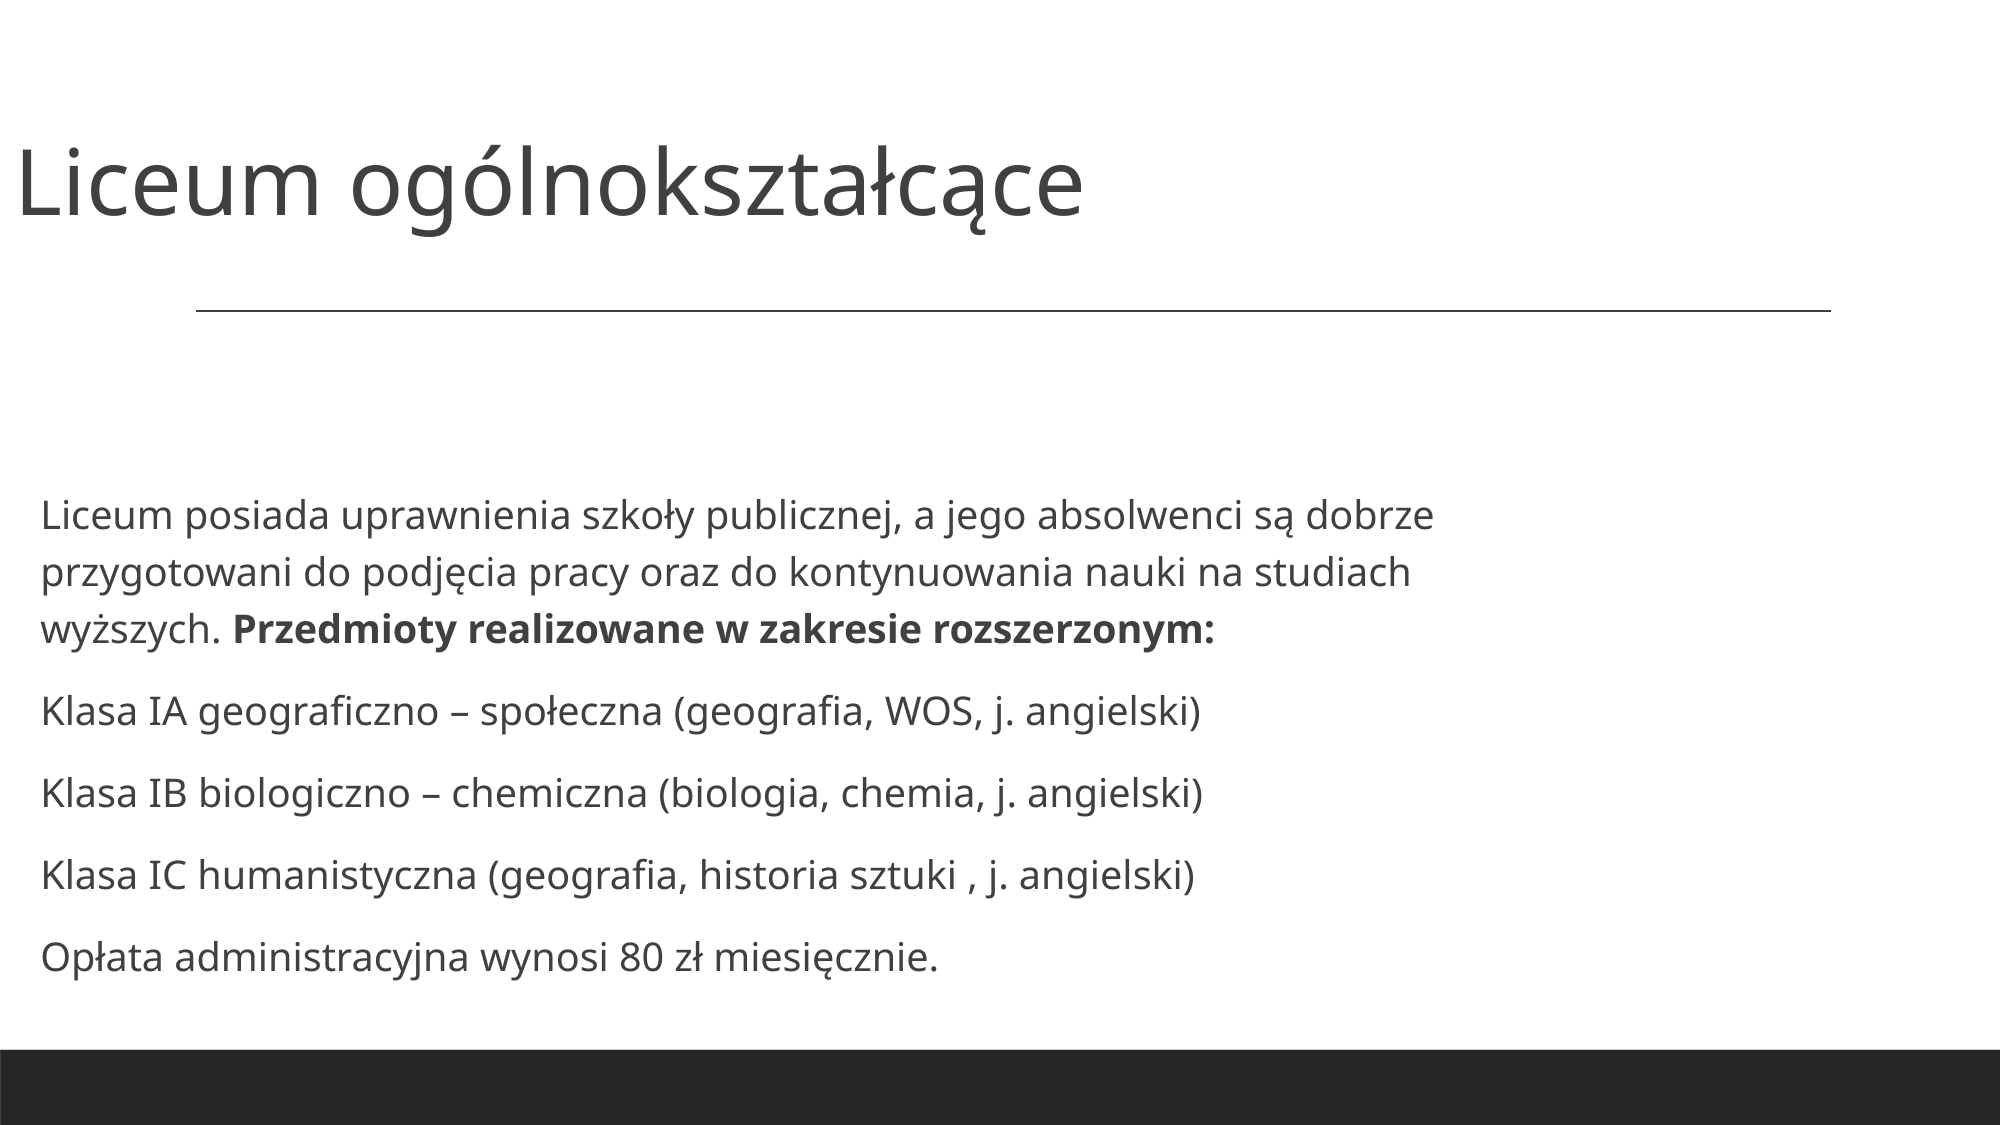

# Liceum ogólnokształcące
Liceum posiada uprawnienia szkoły publicznej, a jego absolwenci są dobrze przygotowani do podjęcia pracy oraz do kontynuowania nauki na studiach wyższych. Przedmioty realizowane w zakresie rozszerzonym:
Klasa IA geograficzno – społeczna (geografia, WOS, j. angielski)
Klasa IB biologiczno – chemiczna (biologia, chemia, j. angielski)
Klasa IC humanistyczna (geografia, historia sztuki , j. angielski)
Opłata administracyjna wynosi 80 zł miesięcznie.